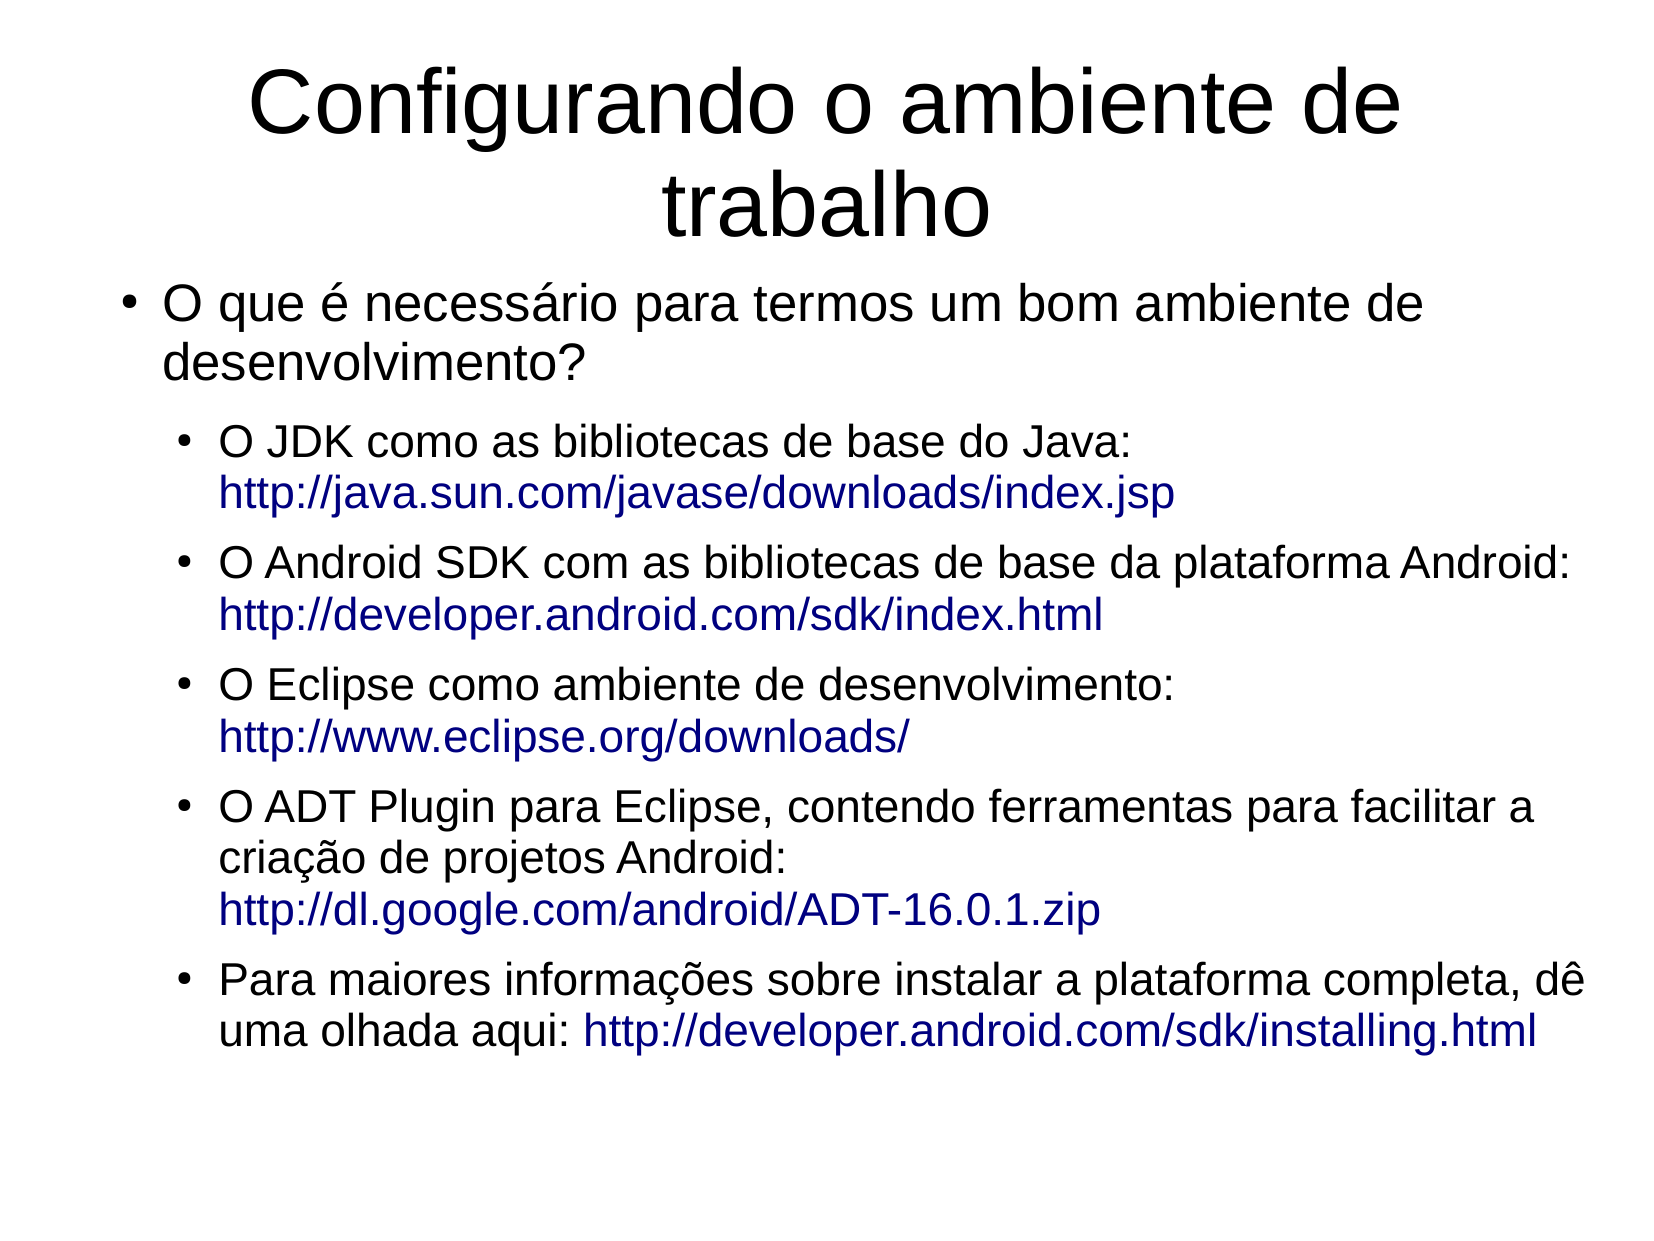

# Configurando o ambiente de trabalho
O que é necessário para termos um bom ambiente de desenvolvimento?
O JDK como as bibliotecas de base do Java: http://java.sun.com/javase/downloads/index.jsp
O Android SDK com as bibliotecas de base da plataforma Android: http://developer.android.com/sdk/index.html
O Eclipse como ambiente de desenvolvimento: http://www.eclipse.org/downloads/
O ADT Plugin para Eclipse, contendo ferramentas para facilitar a criação de projetos Android: http://dl.google.com/android/ADT-16.0.1.zip
Para maiores informações sobre instalar a plataforma completa, dê uma olhada aqui: http://developer.android.com/sdk/installing.html